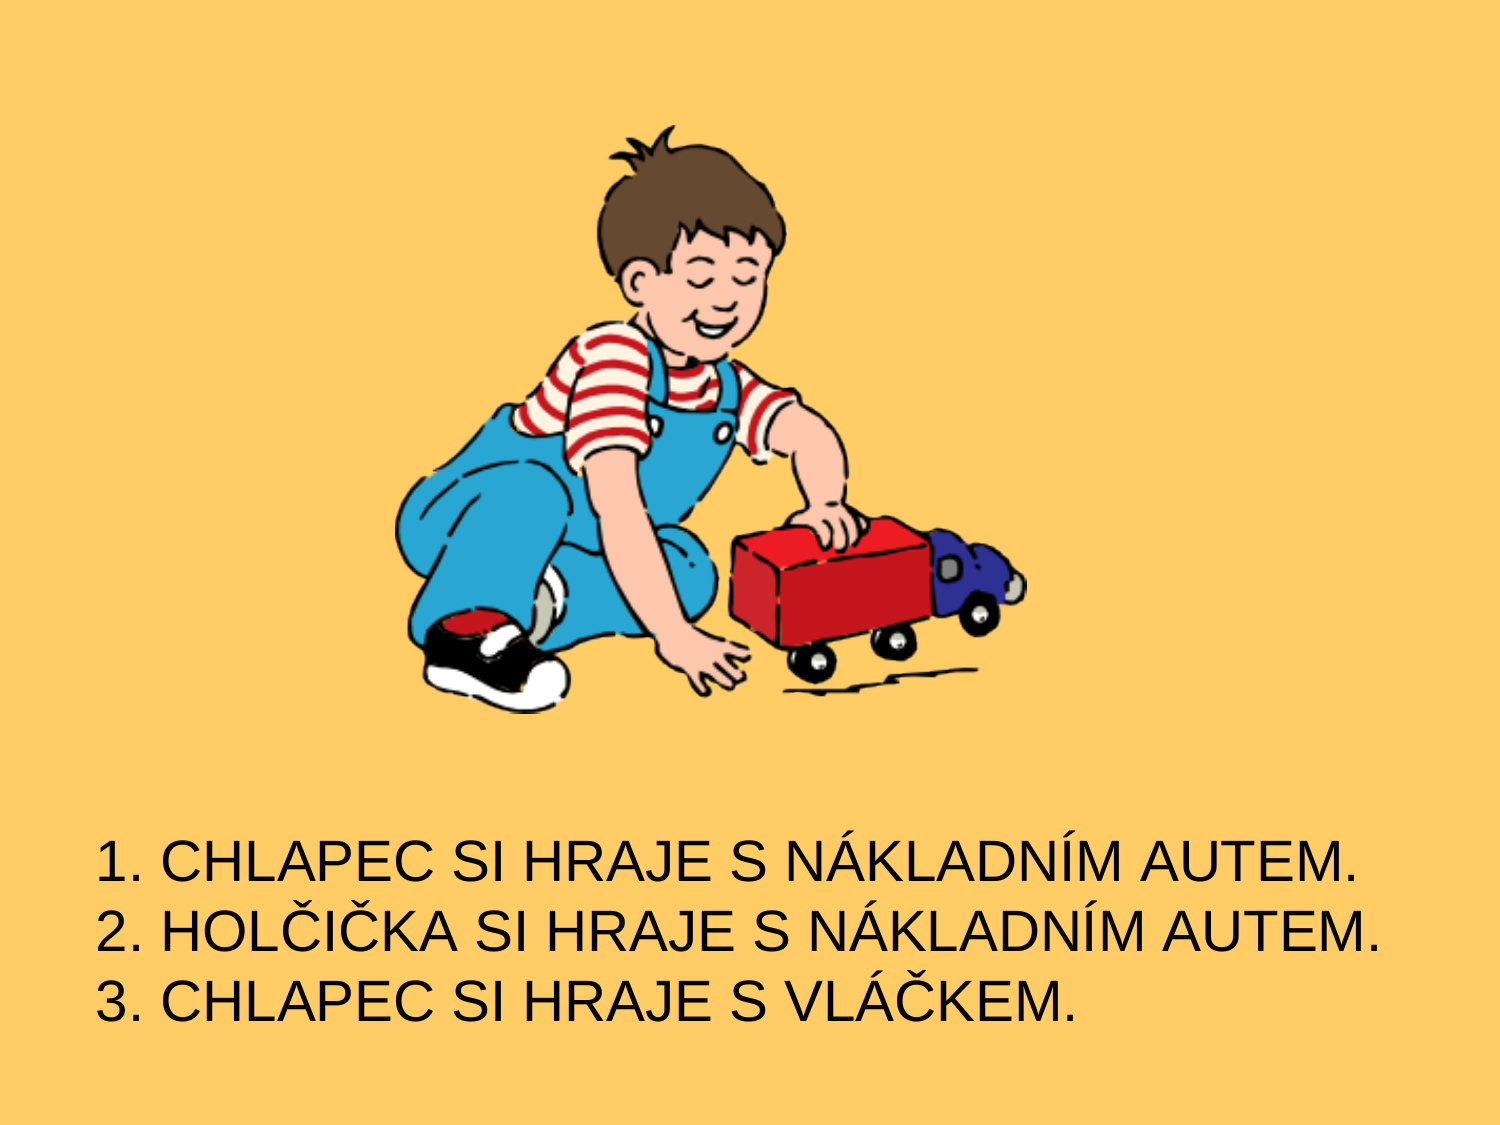

# 1. CHLAPEC SI HRAJE S NÁKLADNÍM AUTEM. 2. HOLČIČKA SI HRAJE S NÁKLADNÍM AUTEM. 3. CHLAPEC SI HRAJE S VLÁČKEM.